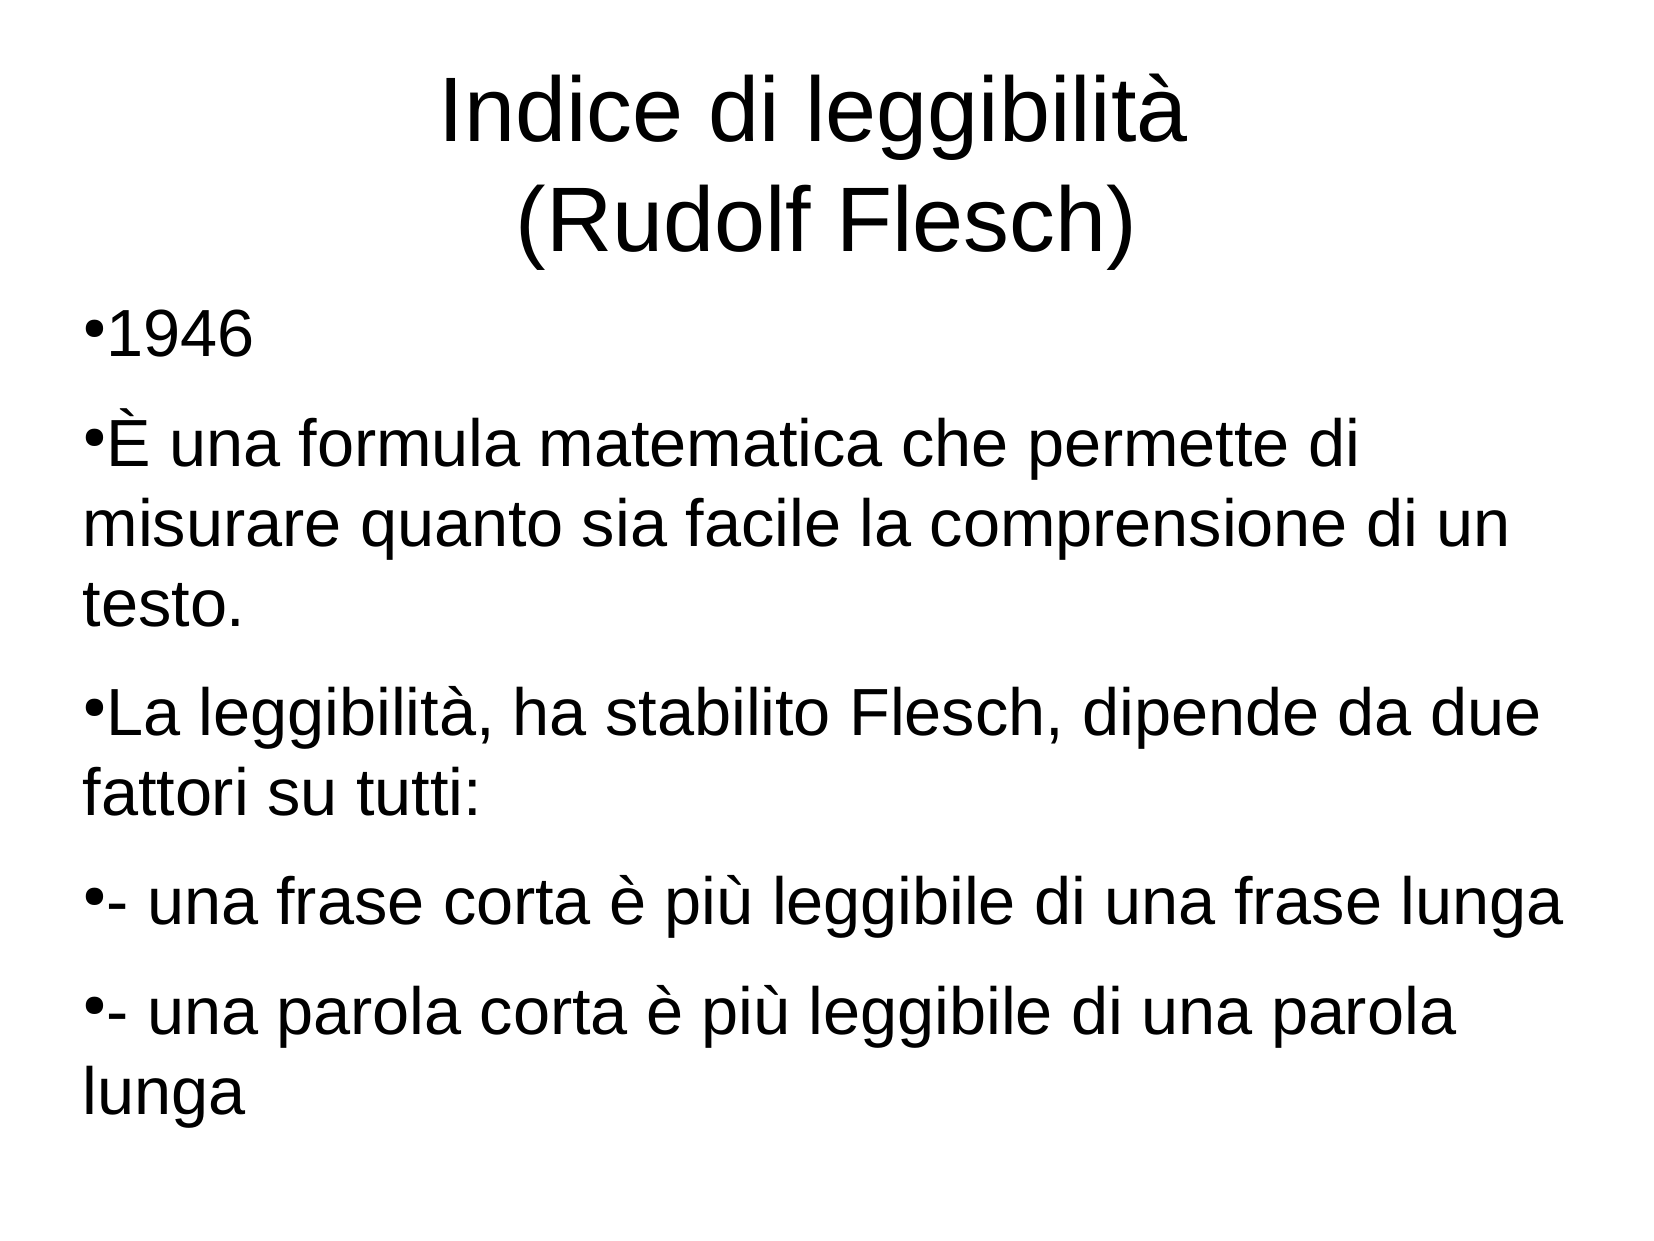

# Indice di leggibilità
(Rudolf Flesch)
1946
È una formula matematica che permette di misurare quanto sia facile la comprensione di un testo.
La leggibilità, ha stabilito Flesch, dipende da due fattori su tutti:
- una frase corta è più leggibile di una frase lunga
- una parola corta è più leggibile di una parola lunga